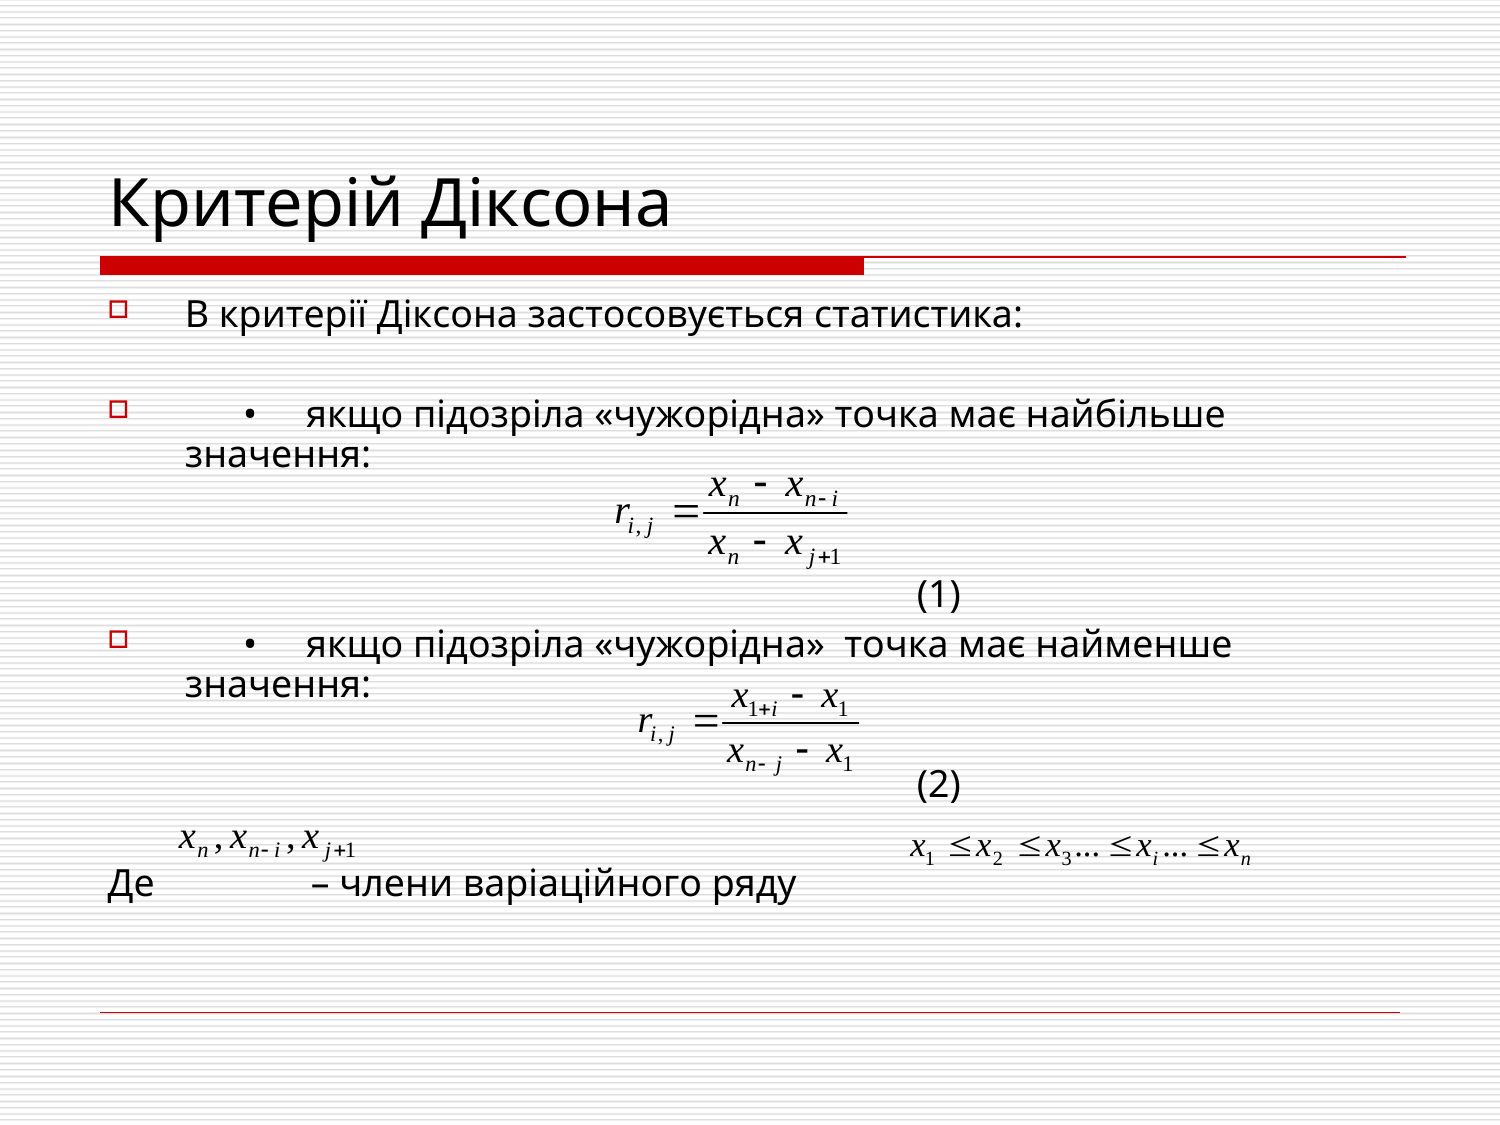

# Критерій Діксона
В критерії Діксона застосовується статистика:
 • якщо підозріла «чужорідна» точка має найбільше значення:
 (1)
 • якщо підозріла «чужорідна» точка має найменше значення:
 (2)
Де – члени варіаційного ряду